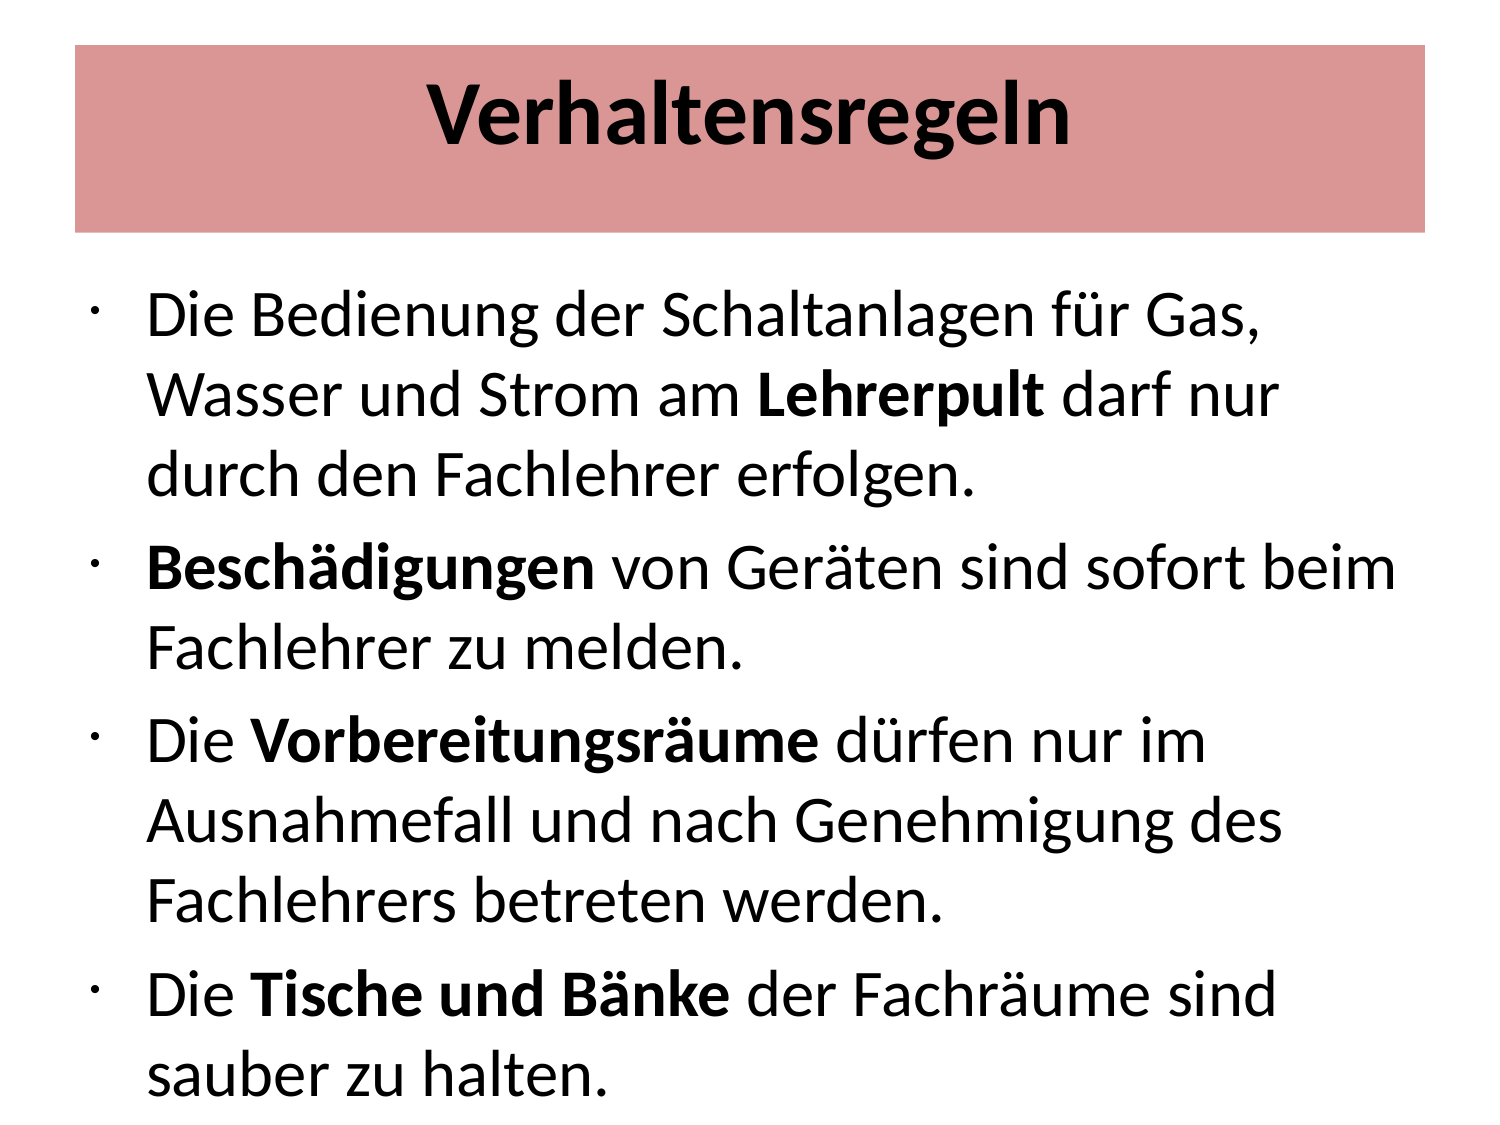

# Verhaltensregeln
Die Bedienung der Schaltanlagen für Gas, Wasser und Strom am Lehrerpult darf nur durch den Fachlehrer erfolgen.
Beschädigungen von Geräten sind sofort beim Fachlehrer zu melden.
Die Vorbereitungsräume dürfen nur im Ausnahmefall und nach Genehmigung des Fachlehrers betreten werden.
Die Tische und Bänke der Fachräume sind sauber zu halten.
In Fachräumen darf nicht gegessen, nicht getrunken und nicht geschminkt werden